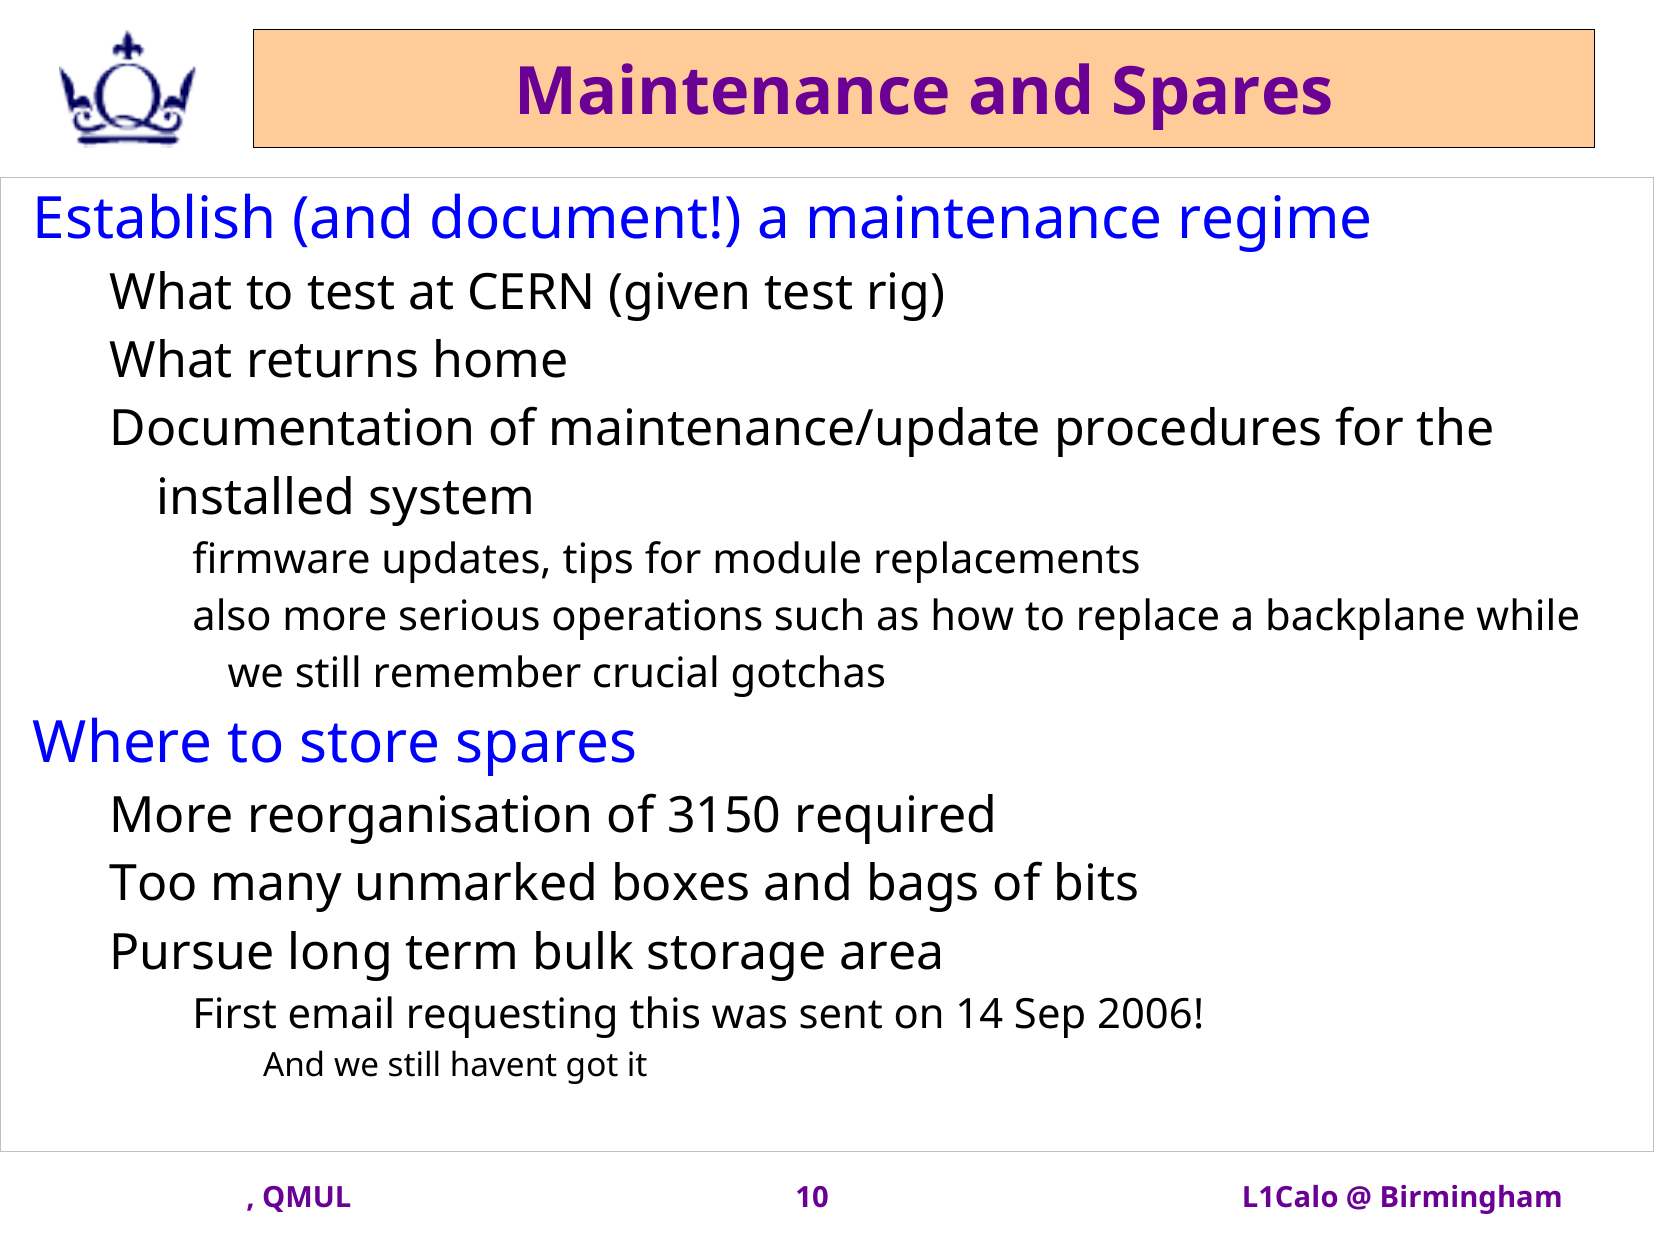

# Maintenance and Spares
Establish (and document!) a maintenance regime
What to test at CERN (given test rig)
What returns home
Documentation of maintenance/update procedures for the installed system
firmware updates, tips for module replacements
also more serious operations such as how to replace a backplane while we still remember crucial gotchas
Where to store spares
More reorganisation of 3150 required
Too many unmarked boxes and bags of bits
Pursue long term bulk storage area
First email requesting this was sent on 14 Sep 2006!
And we still havent got it